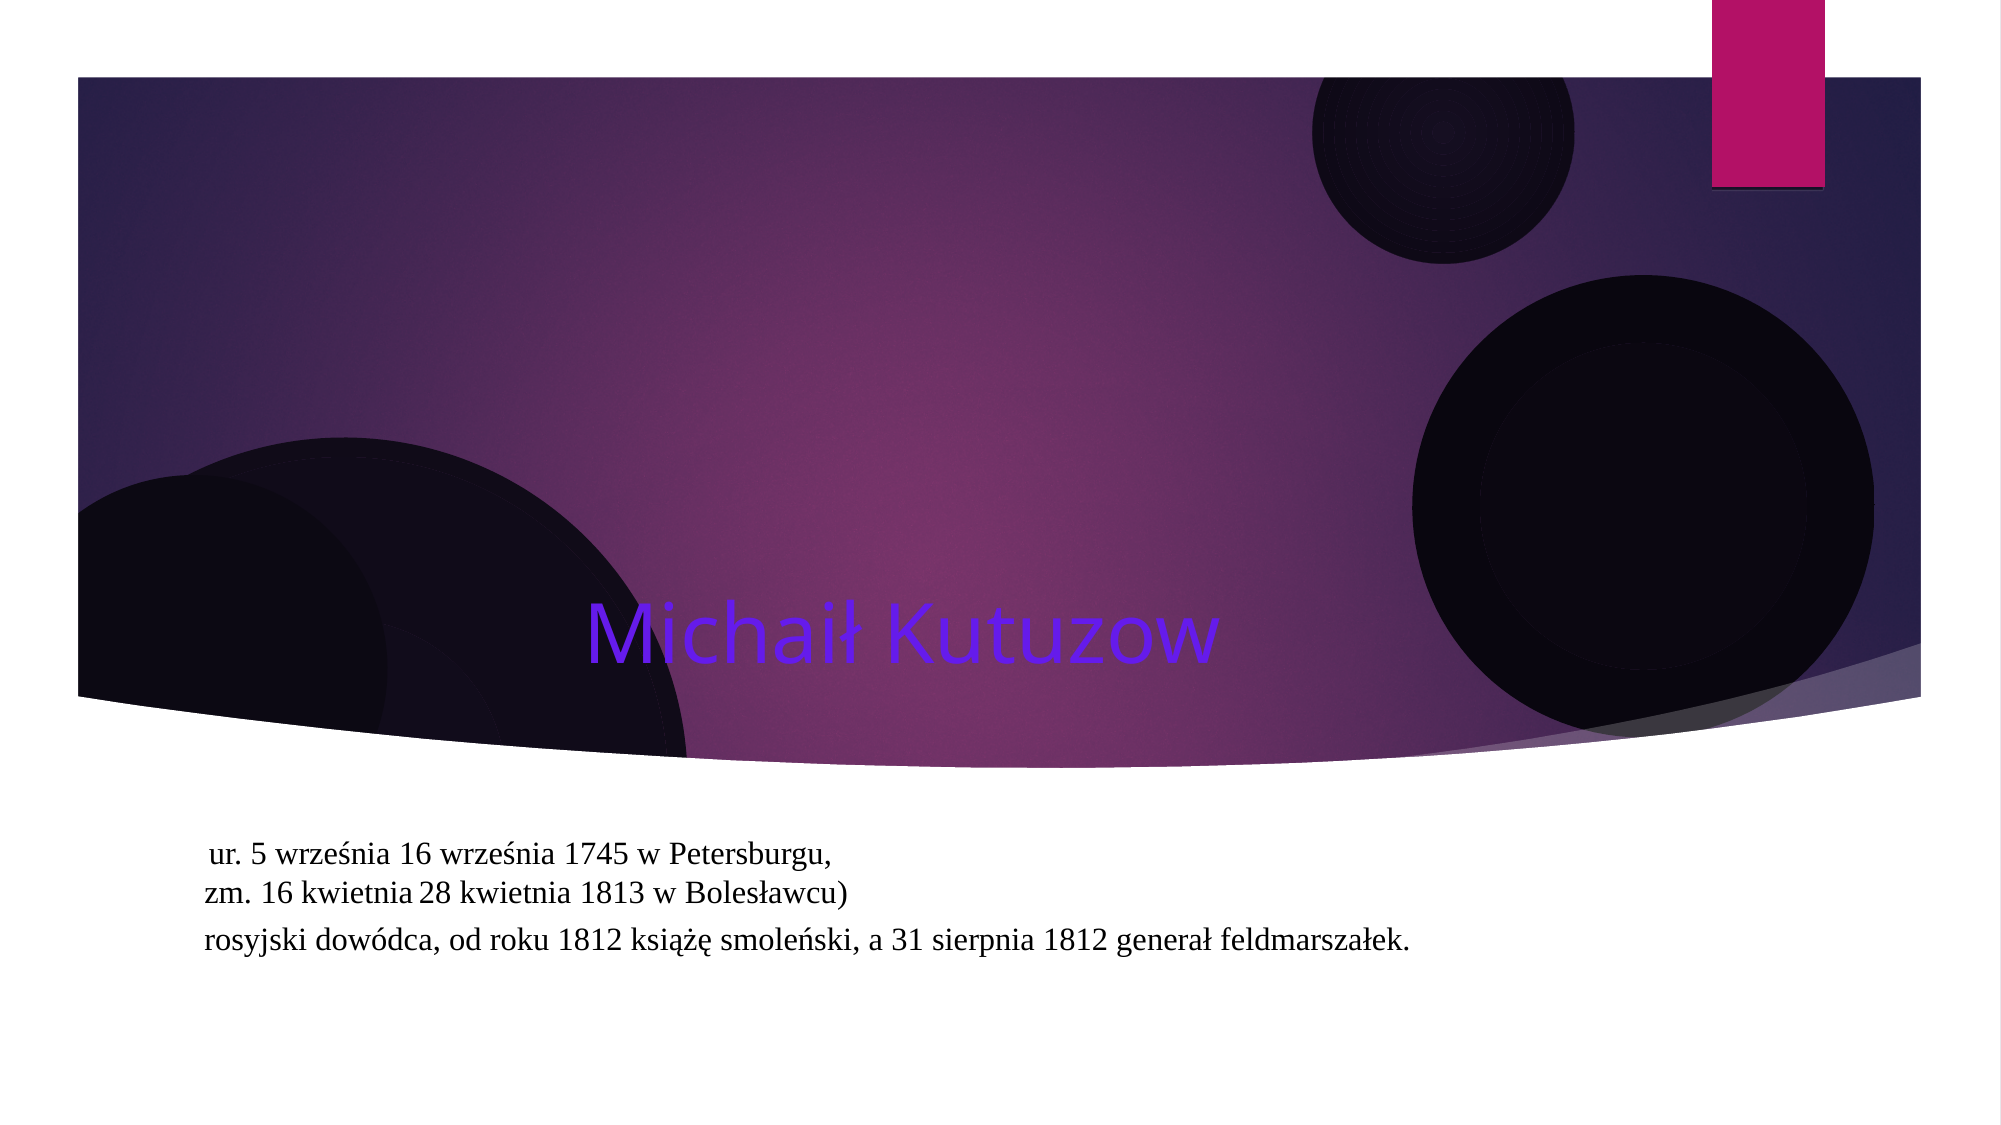

# Michaił Kutuzow
 ur. 5 września 16 września 1745 w Petersburgu,
zm. 16 kwietnia 28 kwietnia 1813 w Bolesławcu)
rosyjski dowódca, od roku 1812 książę smoleński, a 31 sierpnia 1812 generał feldmarszałek.